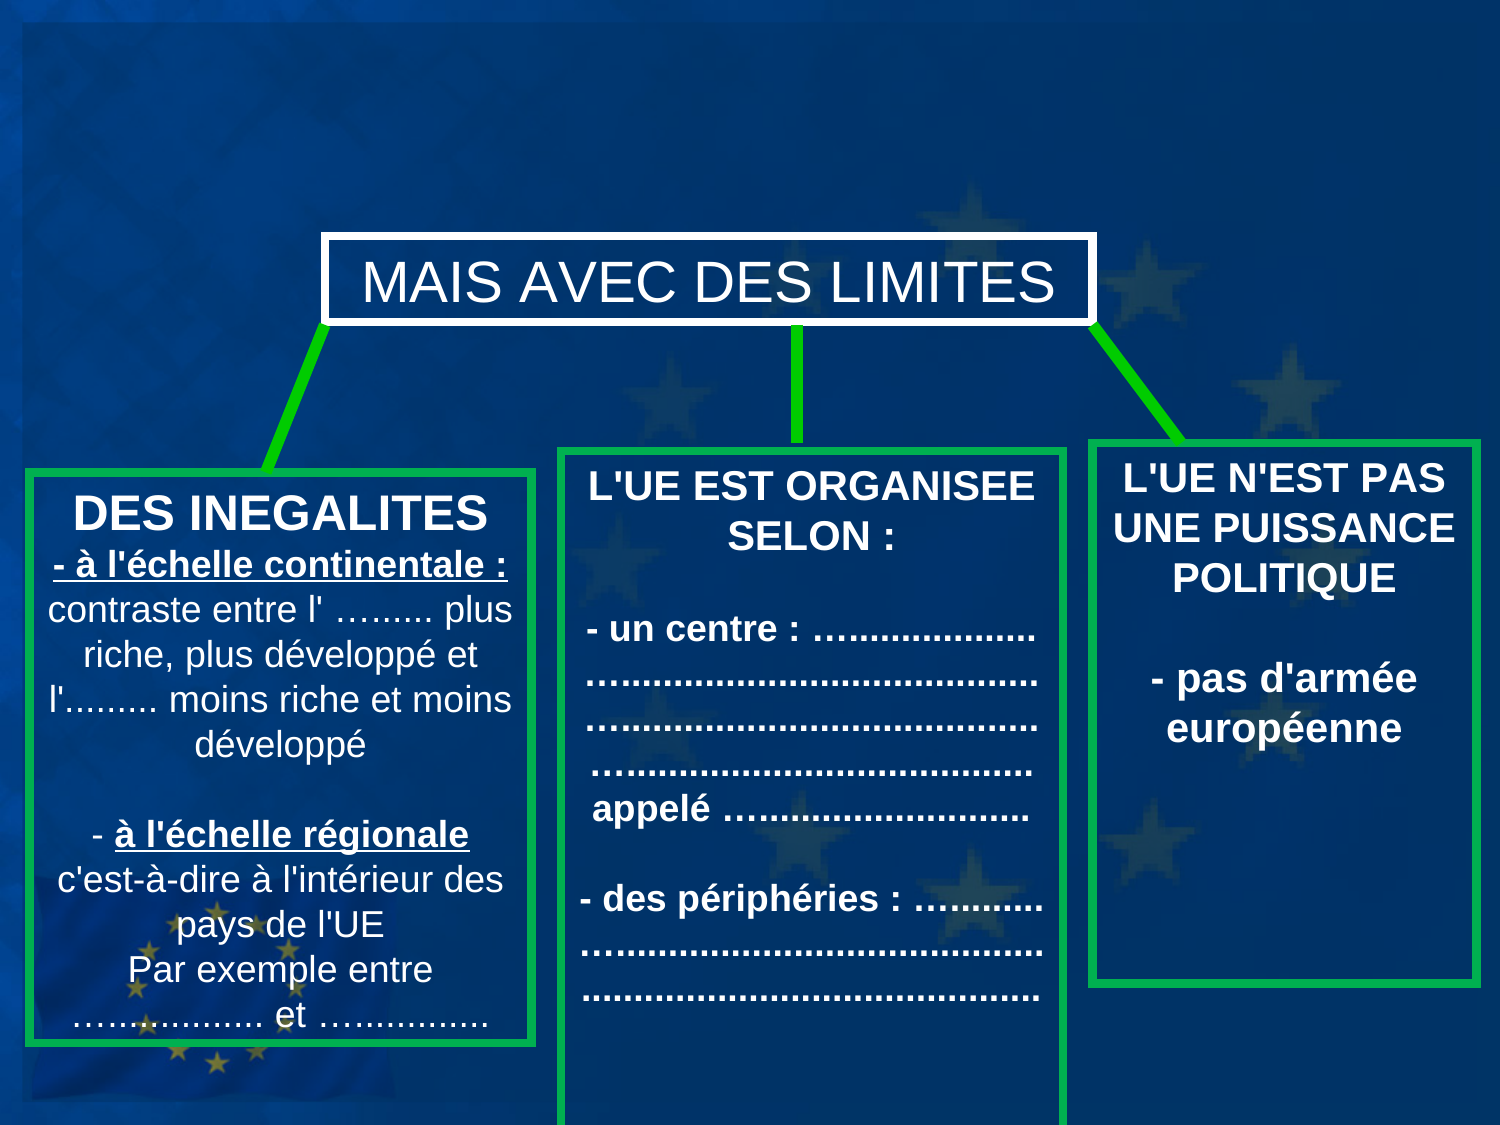

MAIS AVEC DES LIMITES
L'UE N'EST PAS UNE PUISSANCE POLITIQUE
- pas d'armée européenne
L'UE EST ORGANISEE SELON :
- un centre : …..................
…........................................
…........................................
….......................................
appelé …..........................
- des périphéries : ….........
….....................................................................................
DES INEGALITES
- à l'échelle continentale : contraste entre l' …...... plus riche, plus développé et l'......... moins riche et moins développé
- à l'échelle régionale c'est-à-dire à l'intérieur des pays de l'UE
Par exemple entre …............... et ….............